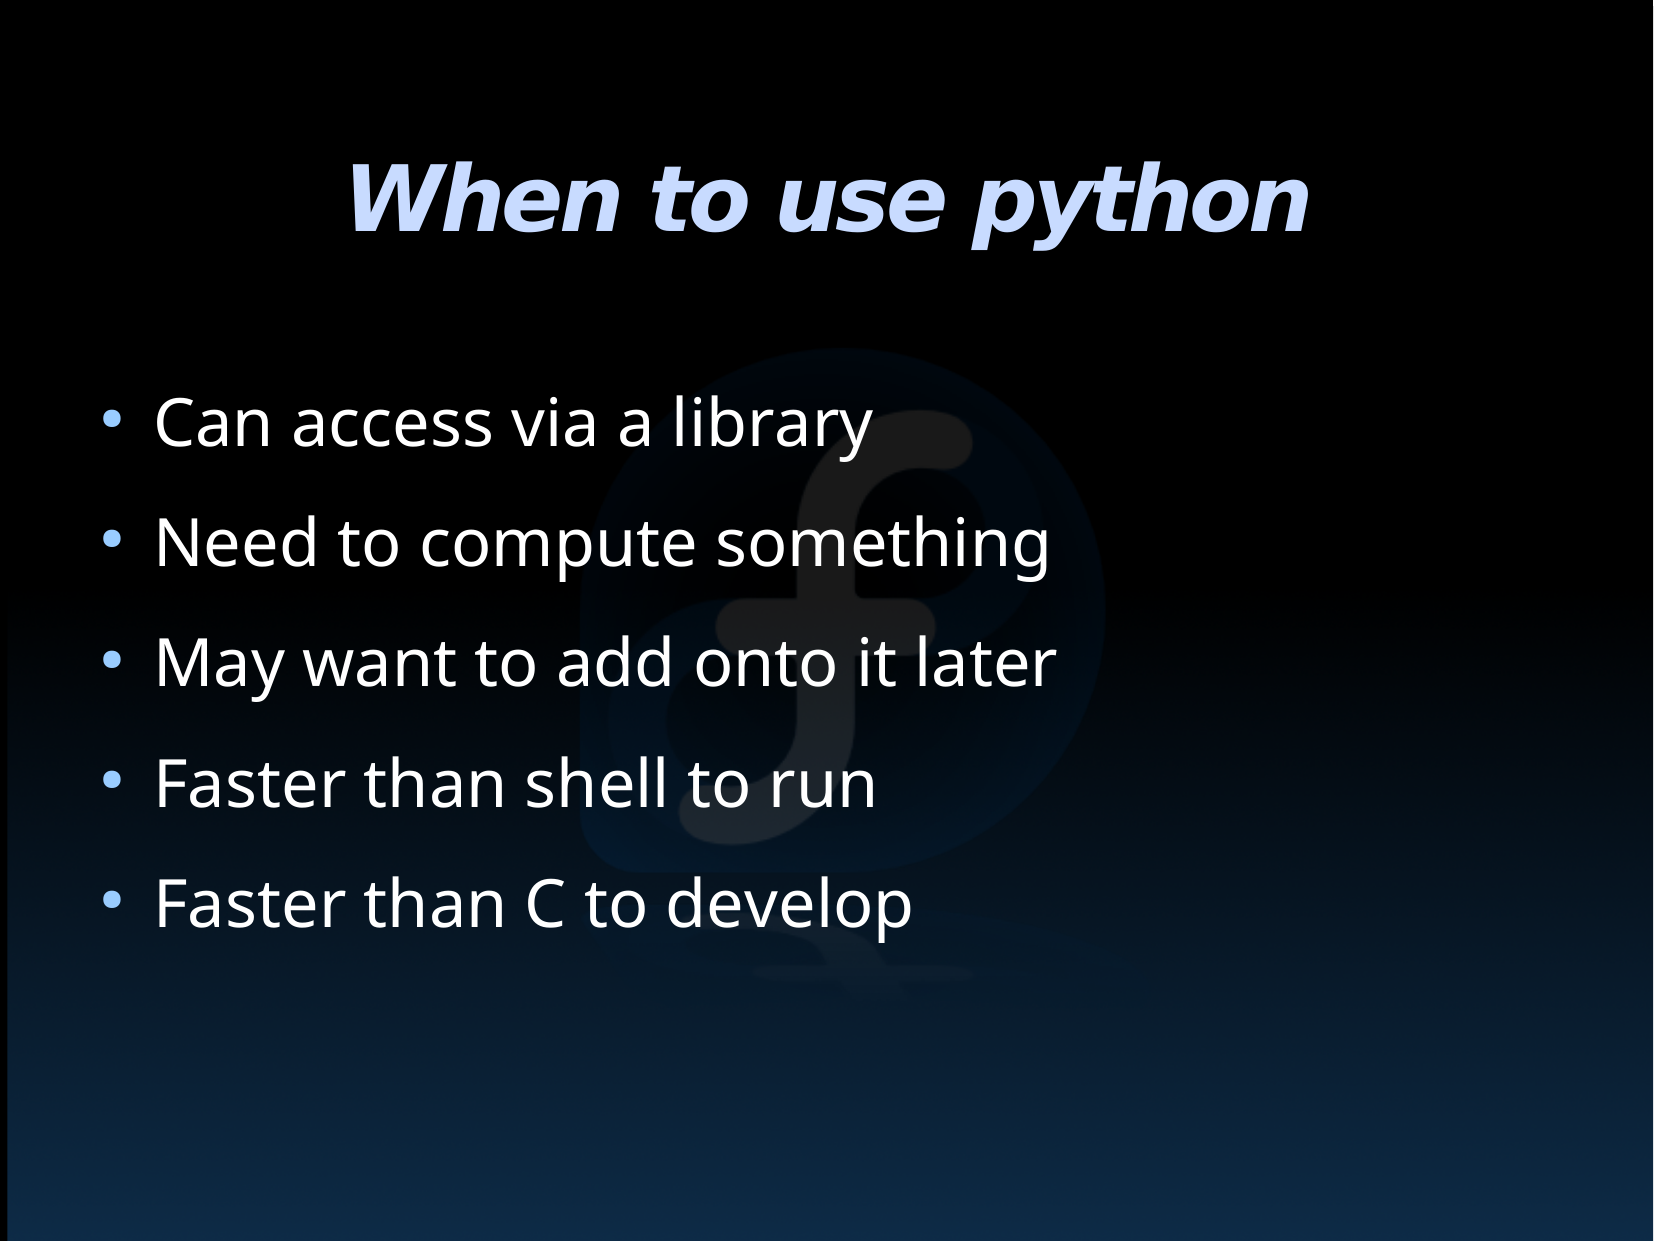

# When to use python
Can access via a library
Need to compute something
May want to add onto it later
Faster than shell to run
Faster than C to develop